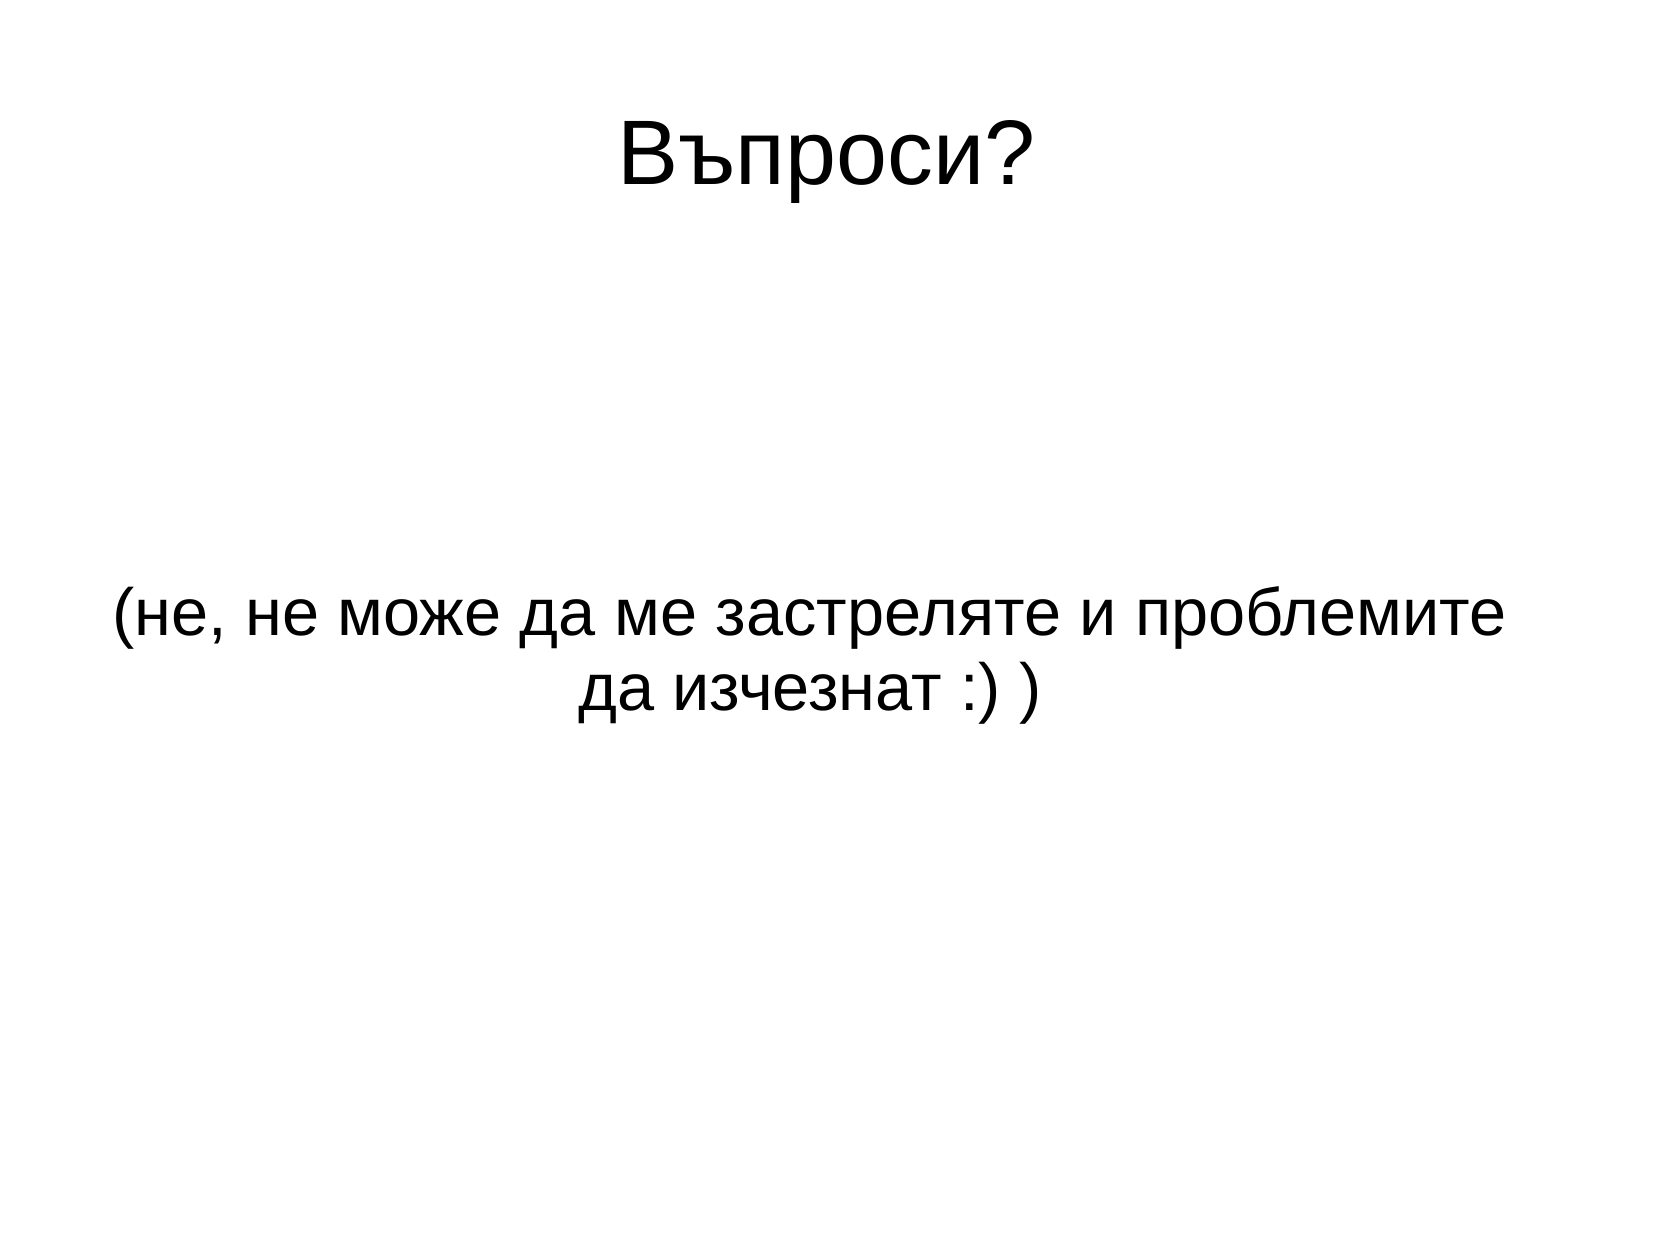

# Въпроси?
(не, не може да ме застреляте и проблемите да изчезнат :) )